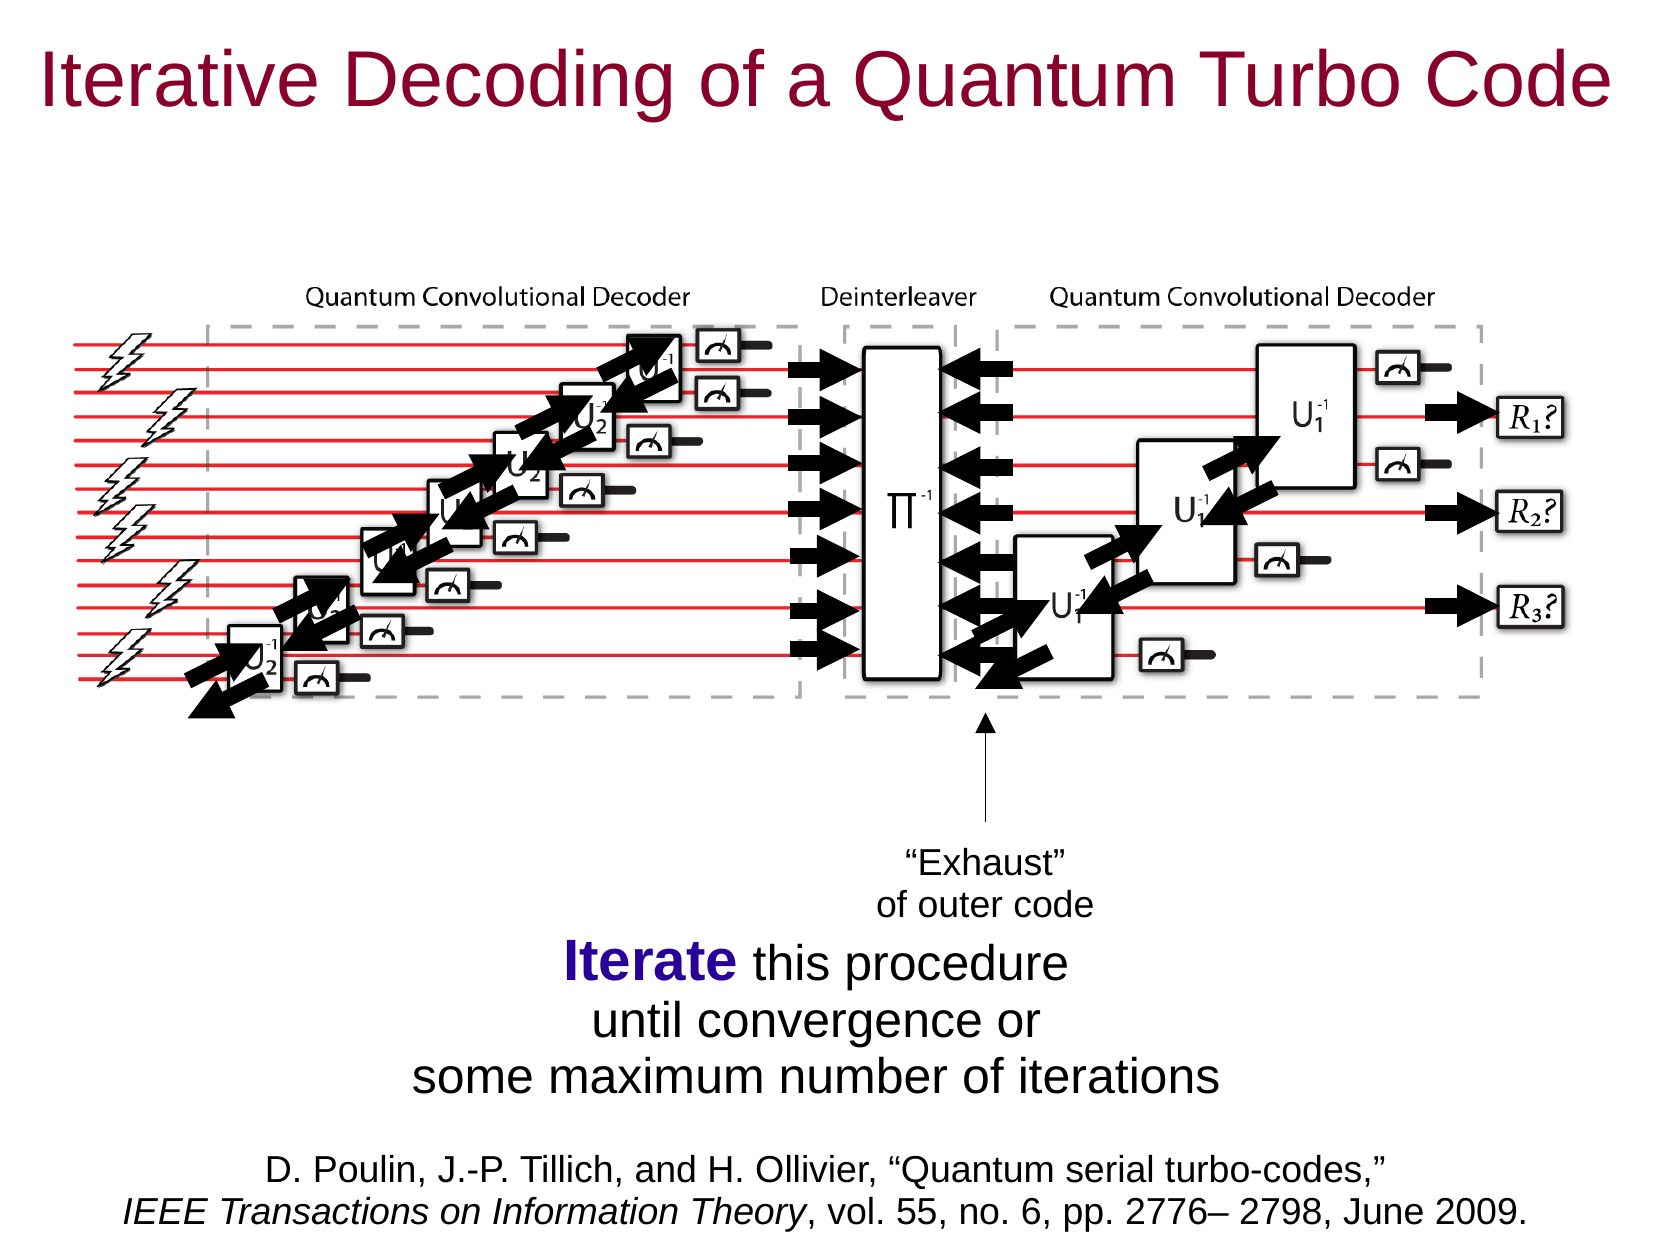

# Iterative Decoding of a Quantum Turbo Code
“Exhaust”
of outer code
Iterate this procedure
until convergence or
some maximum number of iterations
D. Poulin, J.-P. Tillich, and H. Ollivier, “Quantum serial turbo-codes,”
IEEE Transactions on Information Theory, vol. 55, no. 6, pp. 2776– 2798, June 2009.